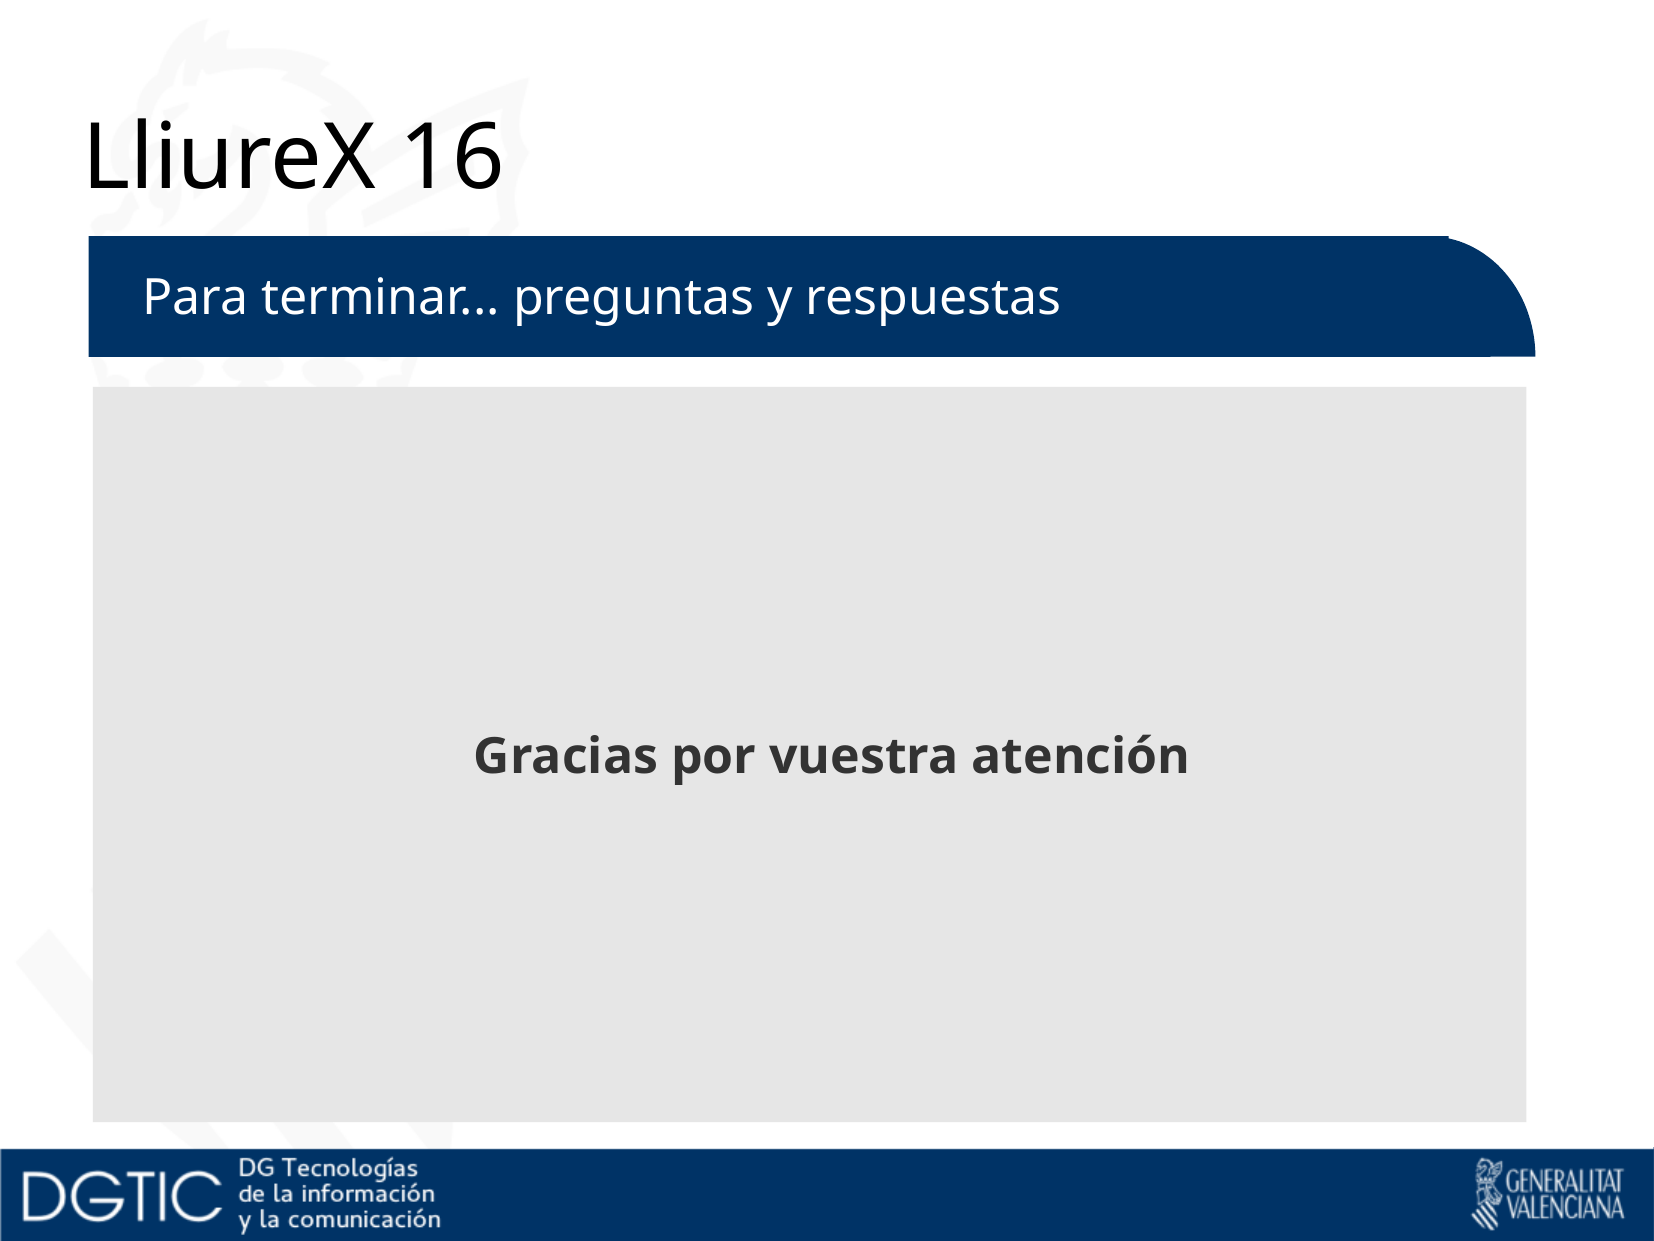

# LliureX 16
Para terminar... preguntas y respuestas
Gracias por vuestra atención